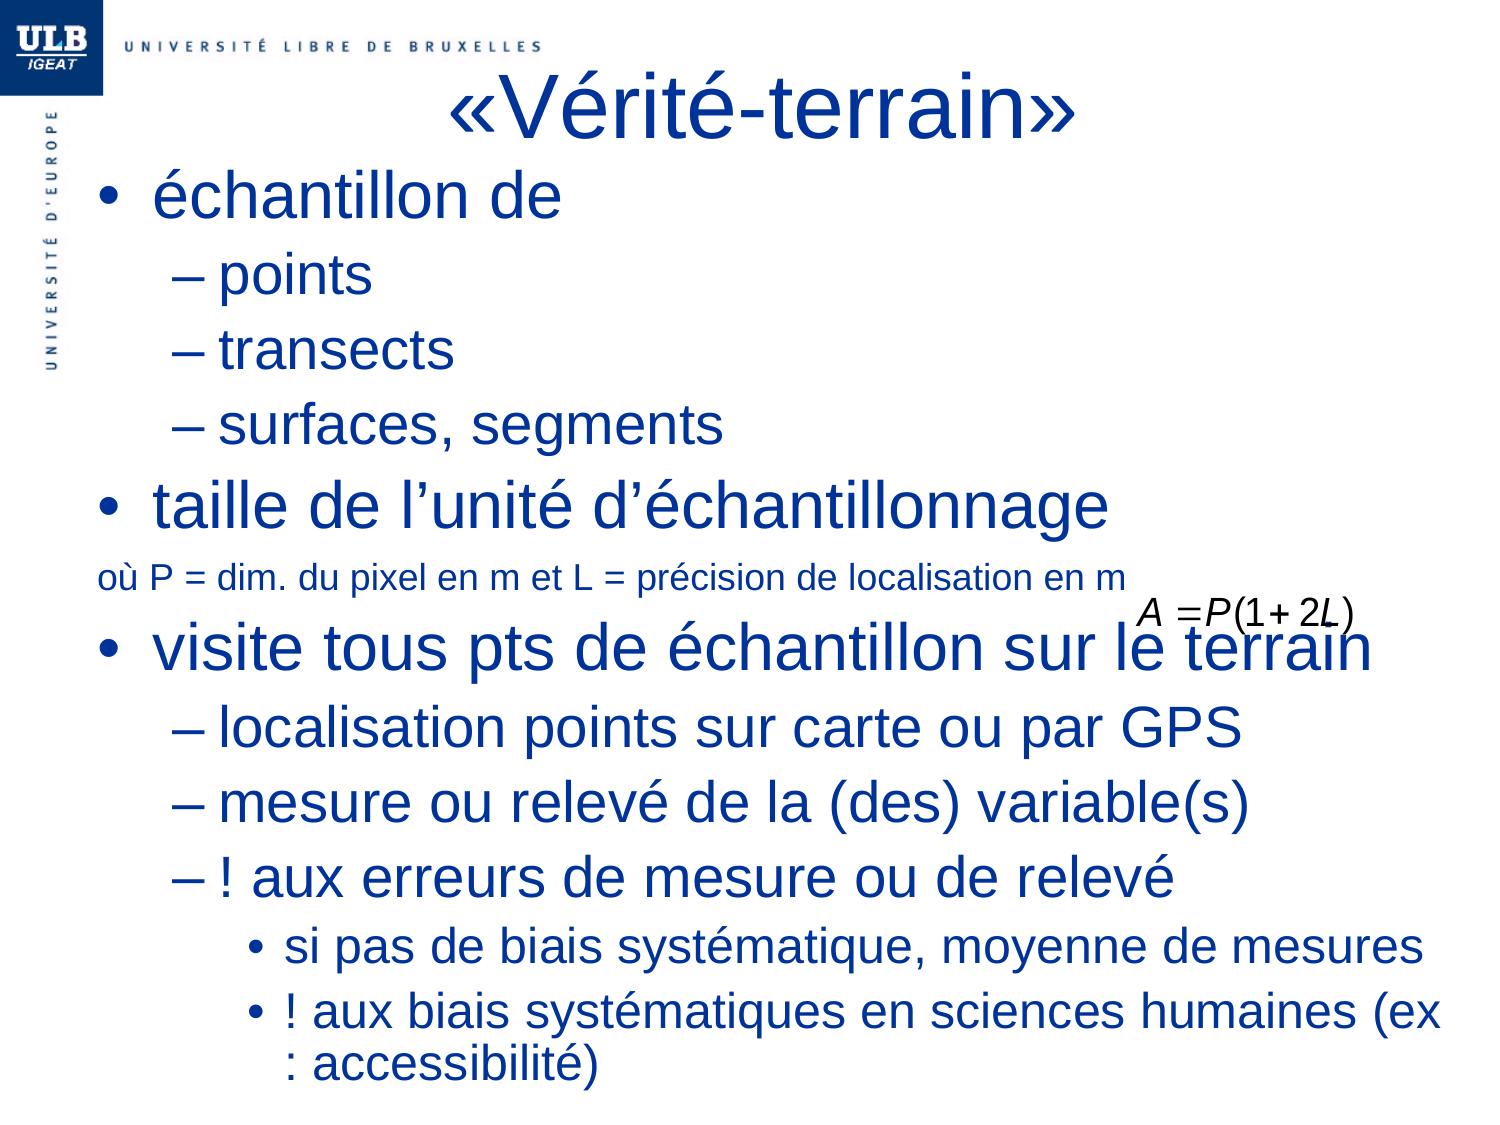

# «Vérité-terrain»
échantillon de
points
transects
surfaces, segments
taille de l’unité d’échantillonnage
où P = dim. du pixel en m et L = précision de localisation en m
visite tous pts de échantillon sur le terrain
localisation points sur carte ou par GPS
mesure ou relevé de la (des) variable(s)
! aux erreurs de mesure ou de relevé
si pas de biais systématique, moyenne de mesures
! aux biais systématiques en sciences humaines (ex : accessibilité)